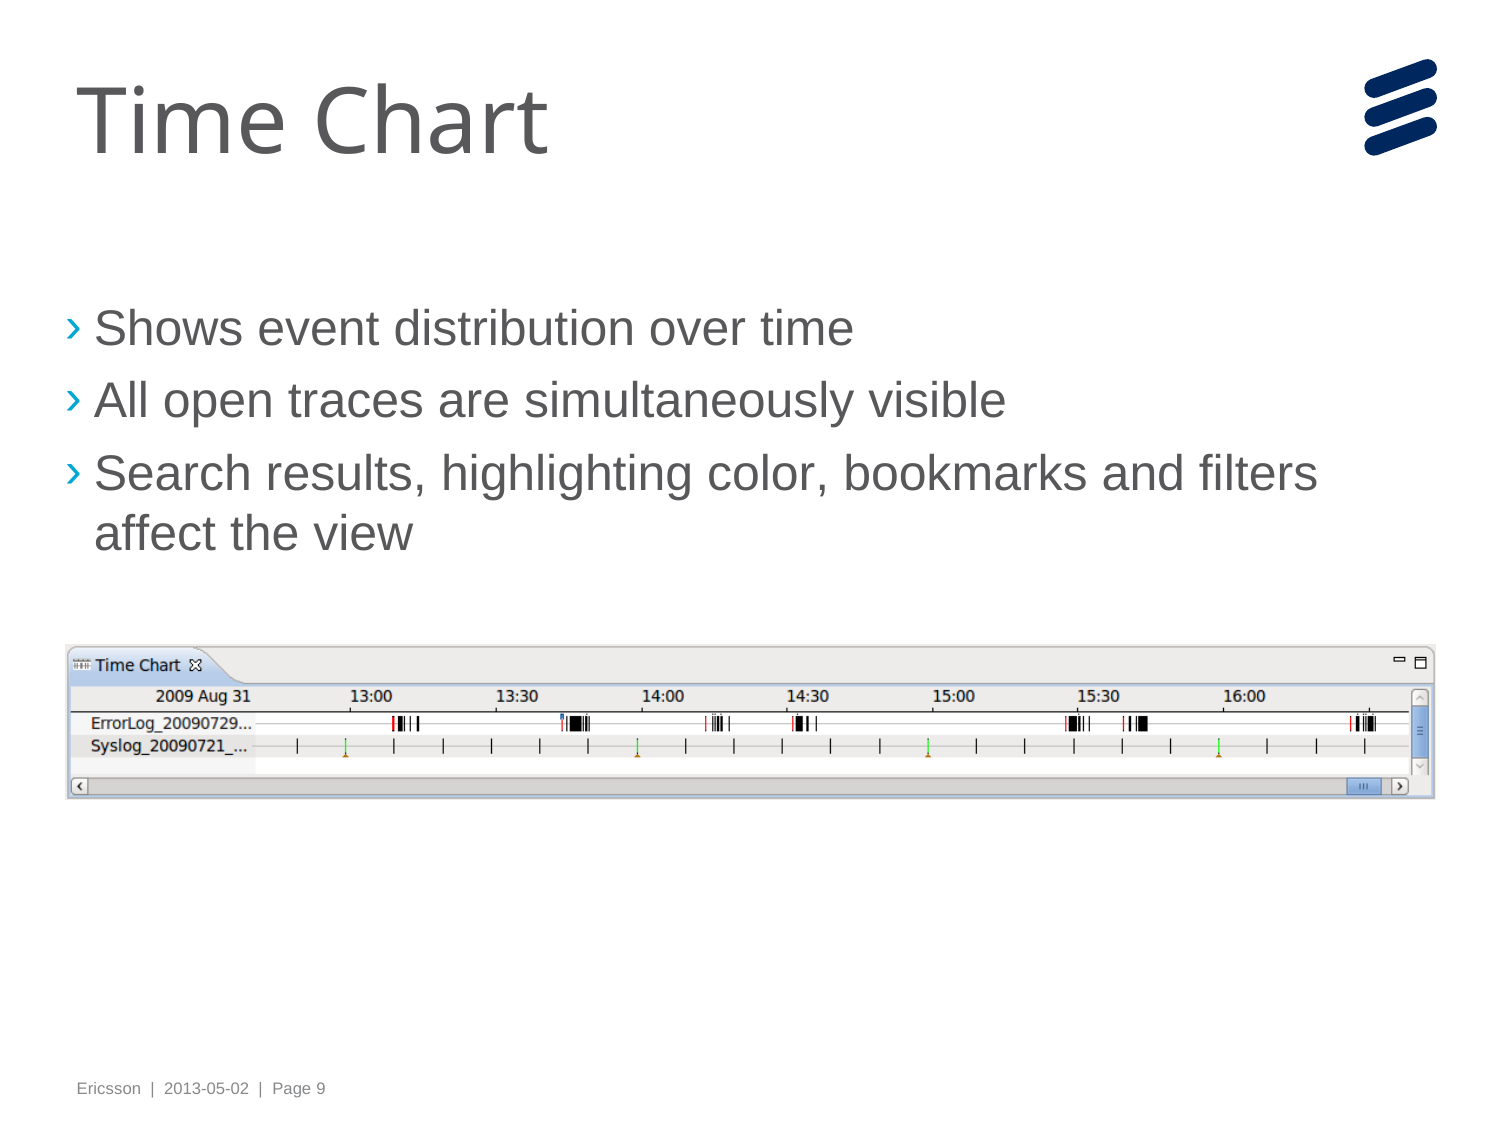

# Time Chart
Shows event distribution over time
All open traces are simultaneously visible
Search results, highlighting color, bookmarks and filters affect the view